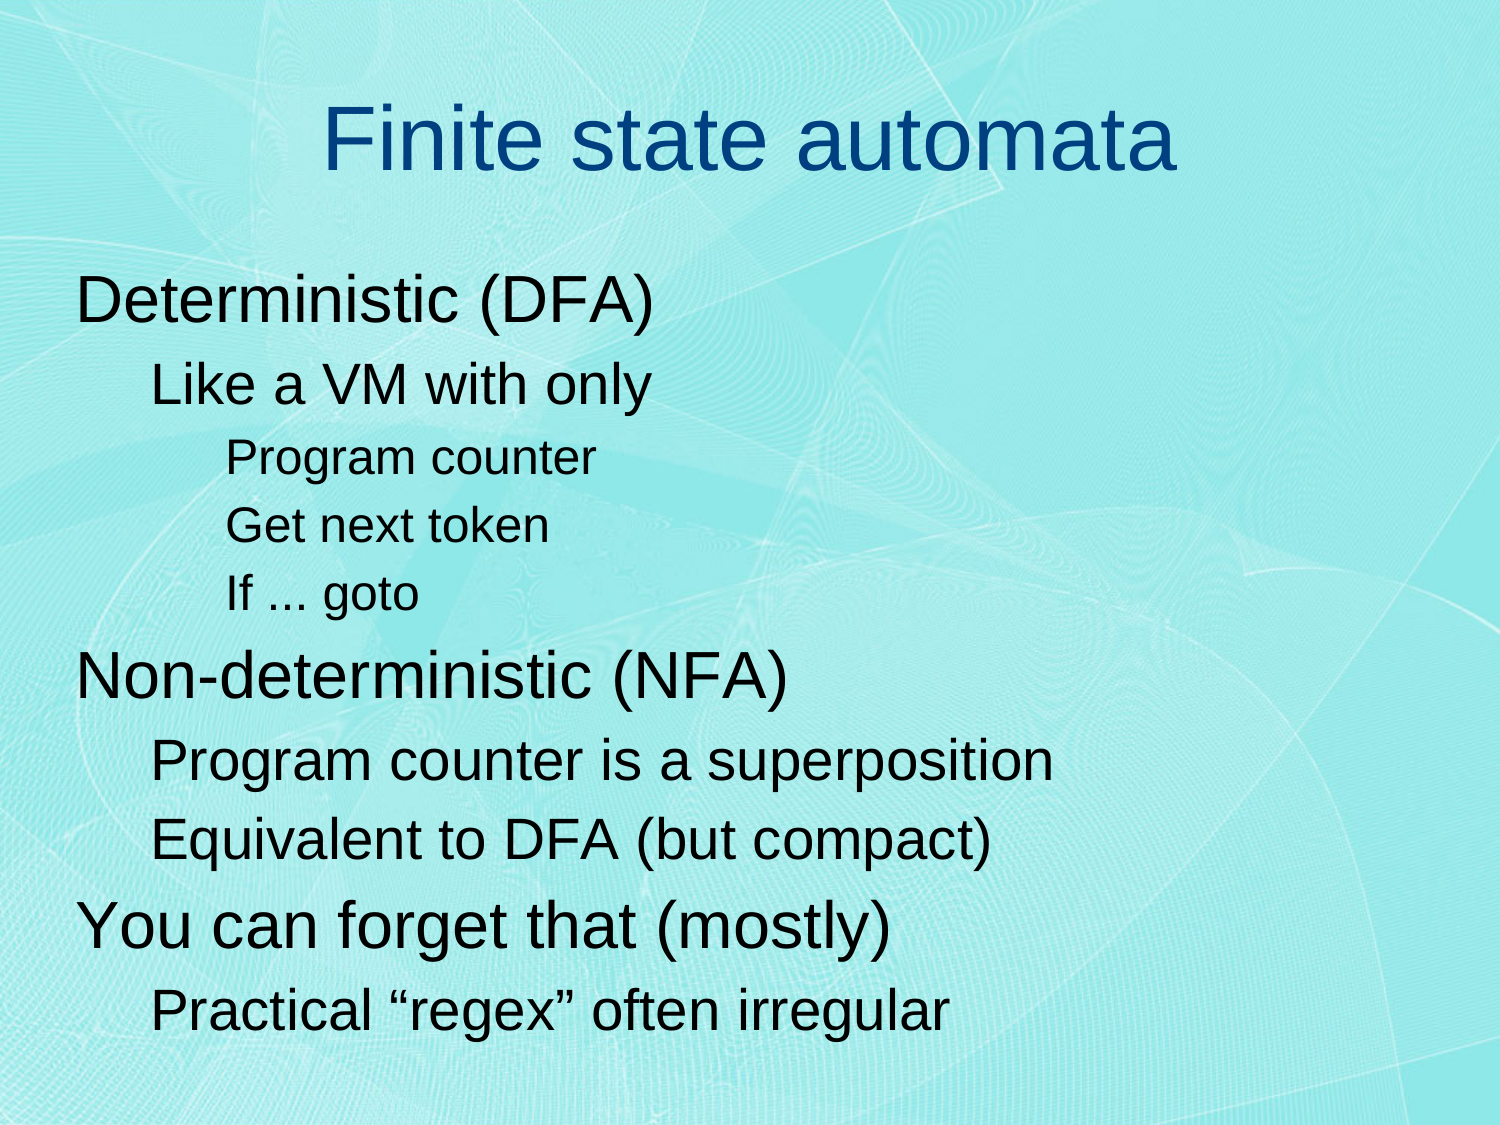

# Finite state automata
Deterministic (DFA)
Like a VM with only
Program counter
Get next token
If ... goto
Non-deterministic (NFA)
Program counter is a superposition
Equivalent to DFA (but compact)
You can forget that (mostly)
Practical “regex” often irregular